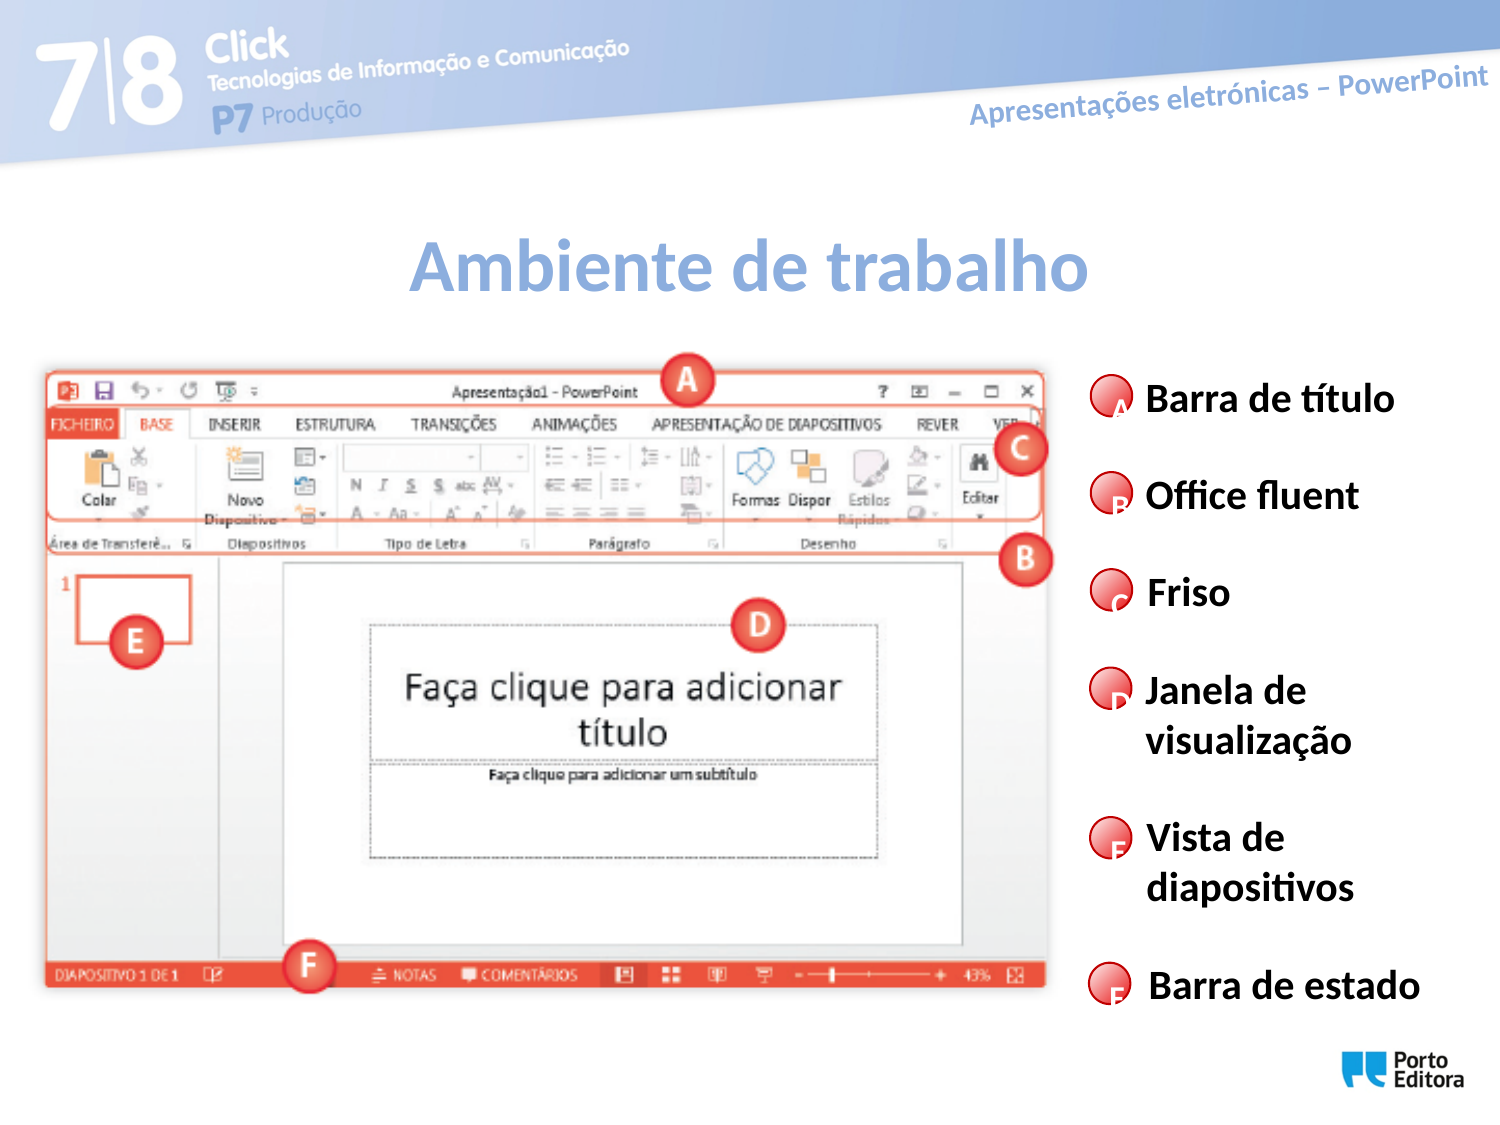

Apresentações eletrónicas – PowerPoint
Ambiente de trabalho
Barra de título
A
Office fluent
B
Friso
C
Janela de visualização
D
Vista de diapositivos
E
Barra de estado
F